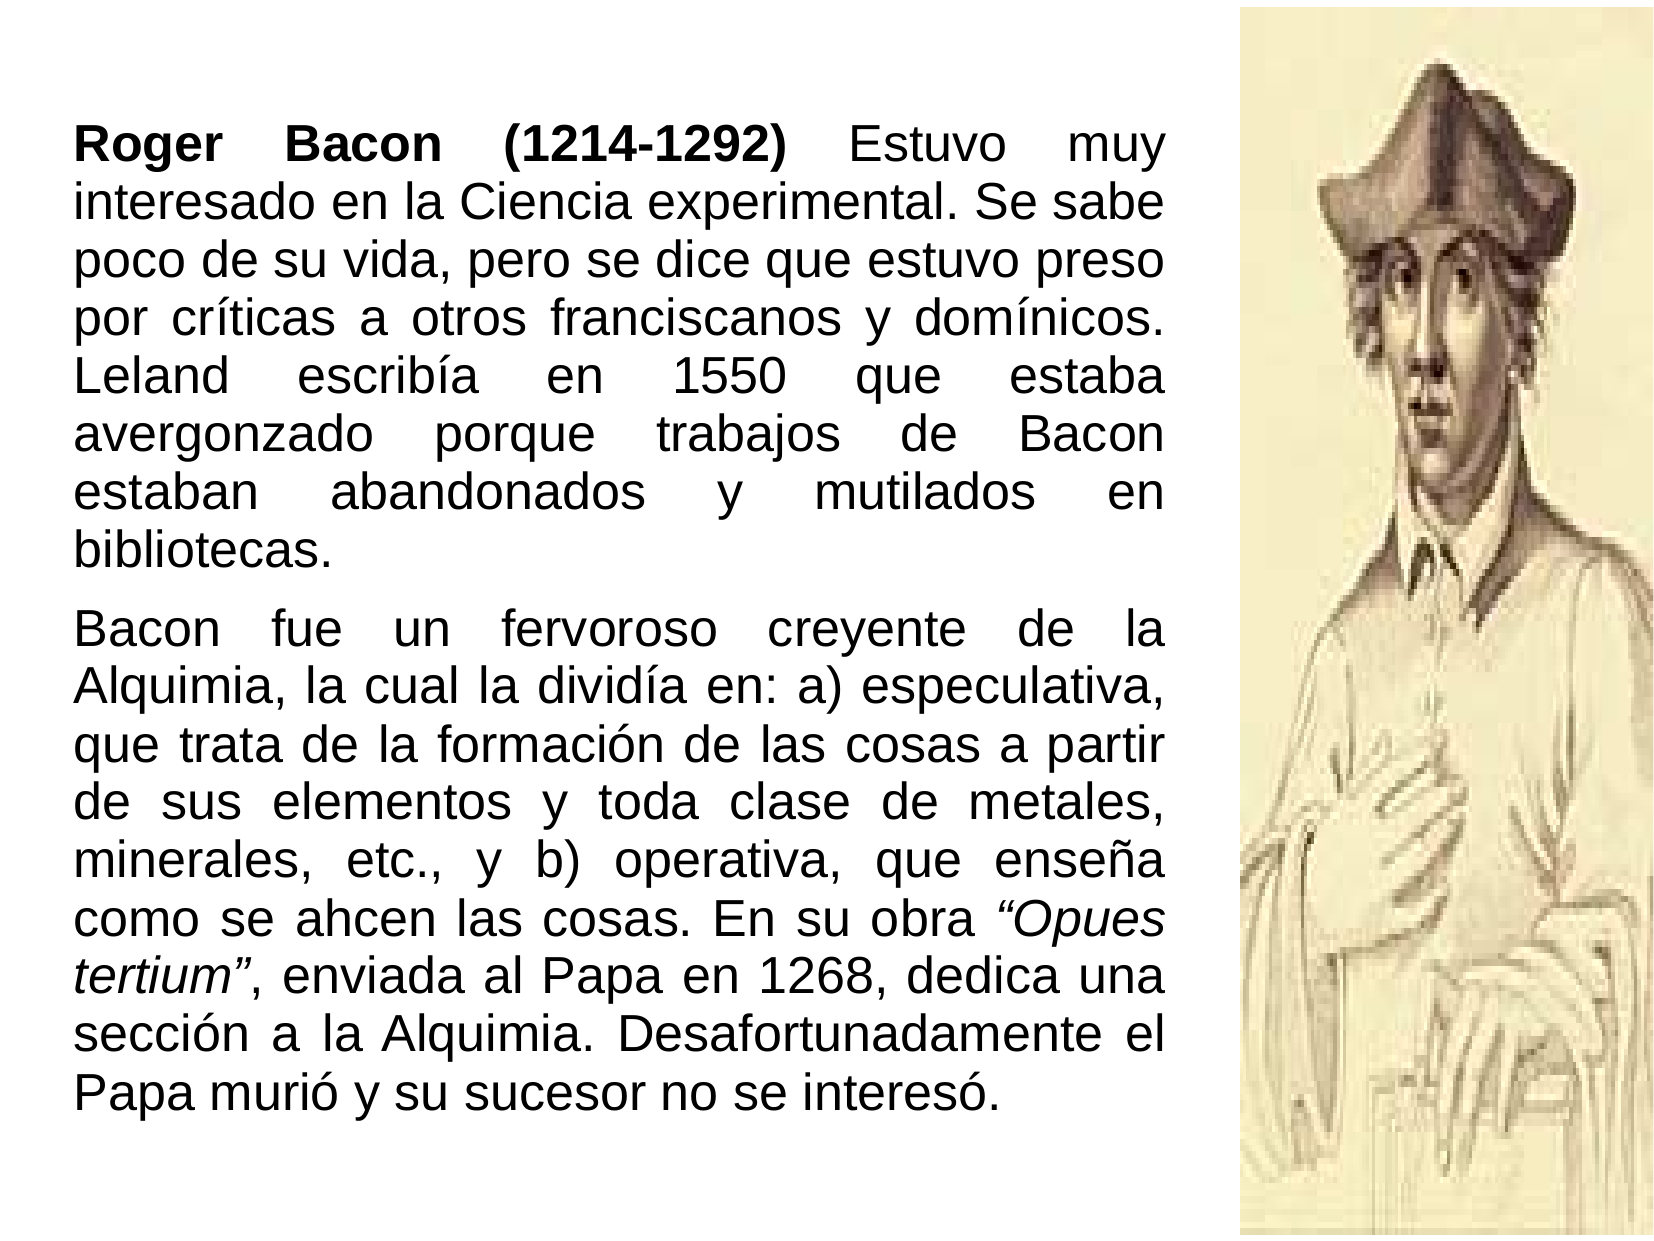

Roger Bacon (1214-1292) Estuvo muy interesado en la Ciencia experimental. Se sabe poco de su vida, pero se dice que estuvo preso por críticas a otros franciscanos y domínicos. Leland escribía en 1550 que estaba avergonzado porque trabajos de Bacon estaban abandonados y mutilados en bibliotecas.
Bacon fue un fervoroso creyente de la Alquimia, la cual la dividía en: a) especulativa, que trata de la formación de las cosas a partir de sus elementos y toda clase de metales, minerales, etc., y b) operativa, que enseña como se ahcen las cosas. En su obra “Opues tertium”, enviada al Papa en 1268, dedica una sección a la Alquimia. Desafortunadamente el Papa murió y su sucesor no se interesó.